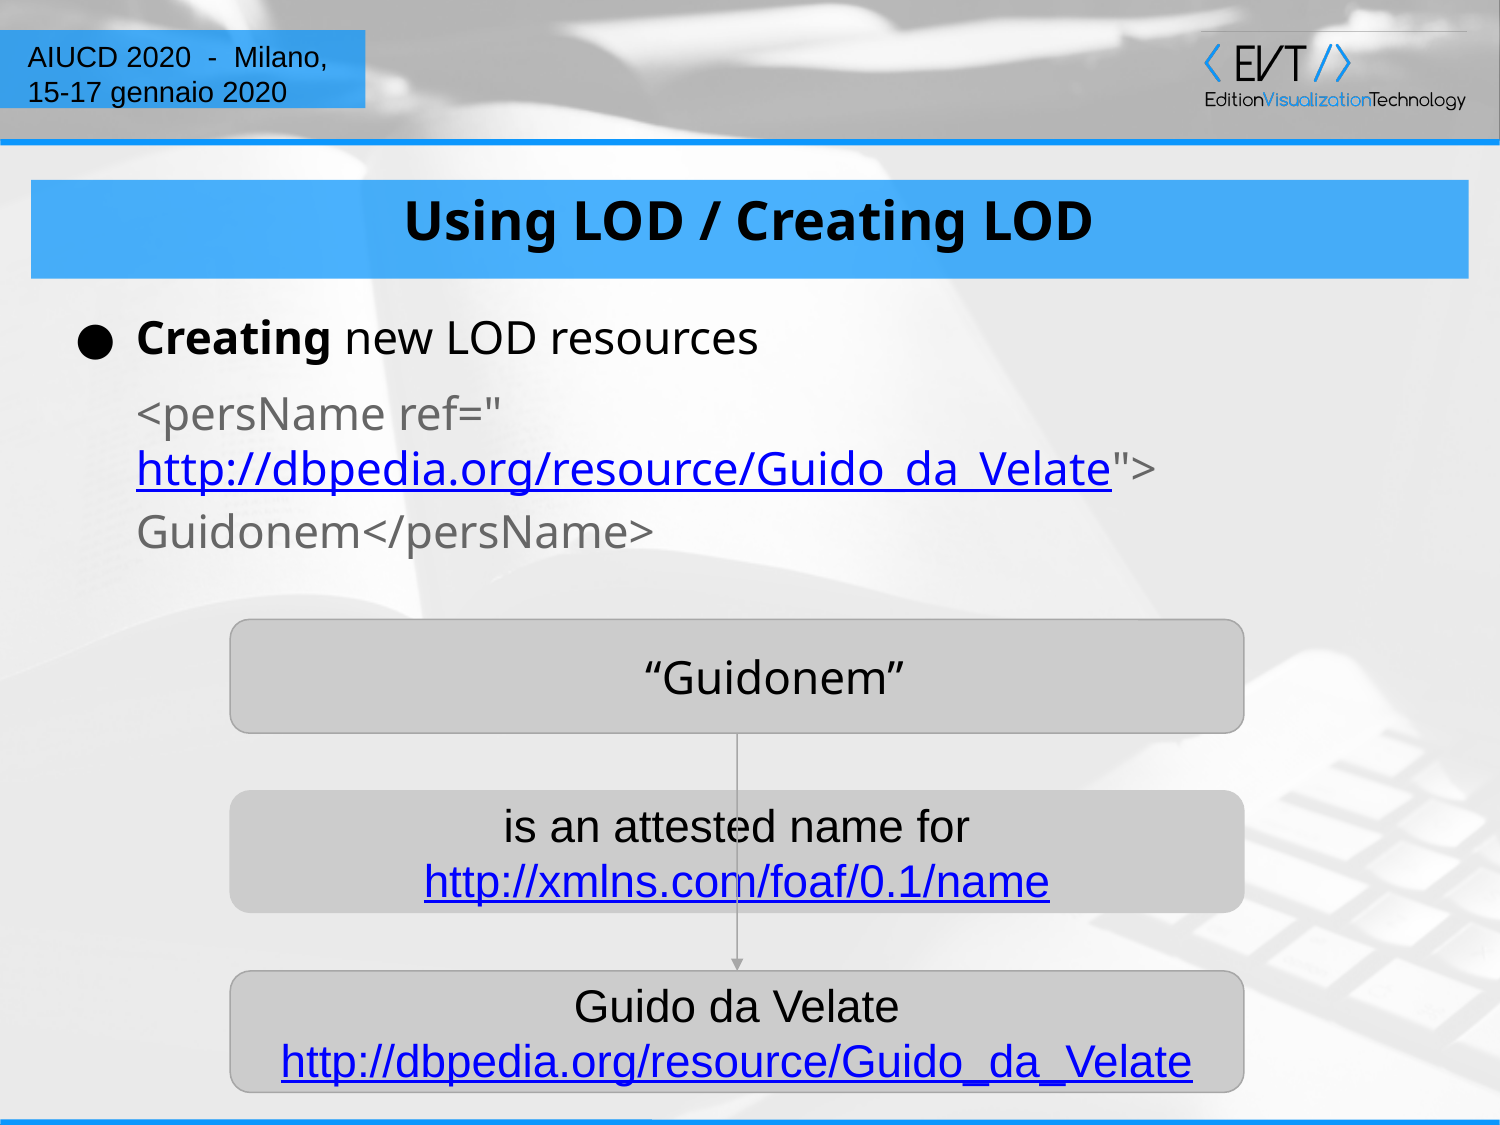

# Using LOD / Creating LOD
Creating new LOD resources
<persName ref="http://dbpedia.org/resource/Guido_da_Velate">
Guidonem</persName>
“Guidonem”
is an attested name for
http://xmlns.com/foaf/0.1/name
Guido da Velate
http://dbpedia.org/resource/Guido_da_Velate